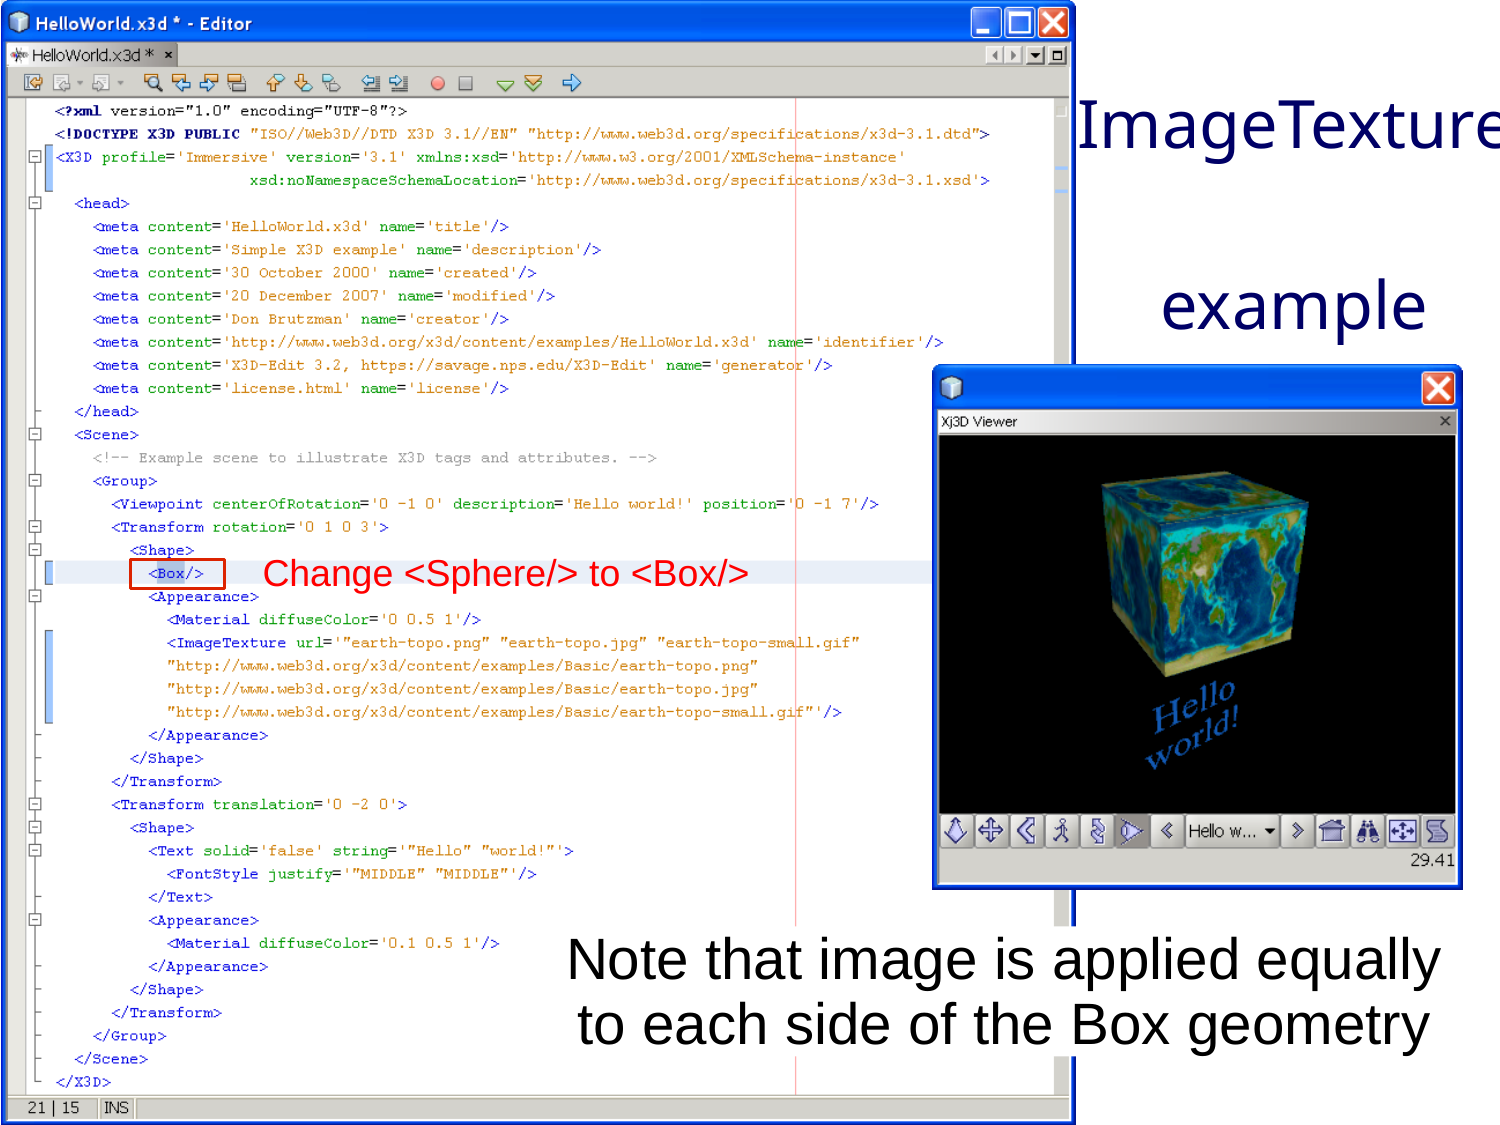

# ImageTexture example
Change <Sphere/> to <Box/>
Note that image is applied equally
to each side of the Box geometry